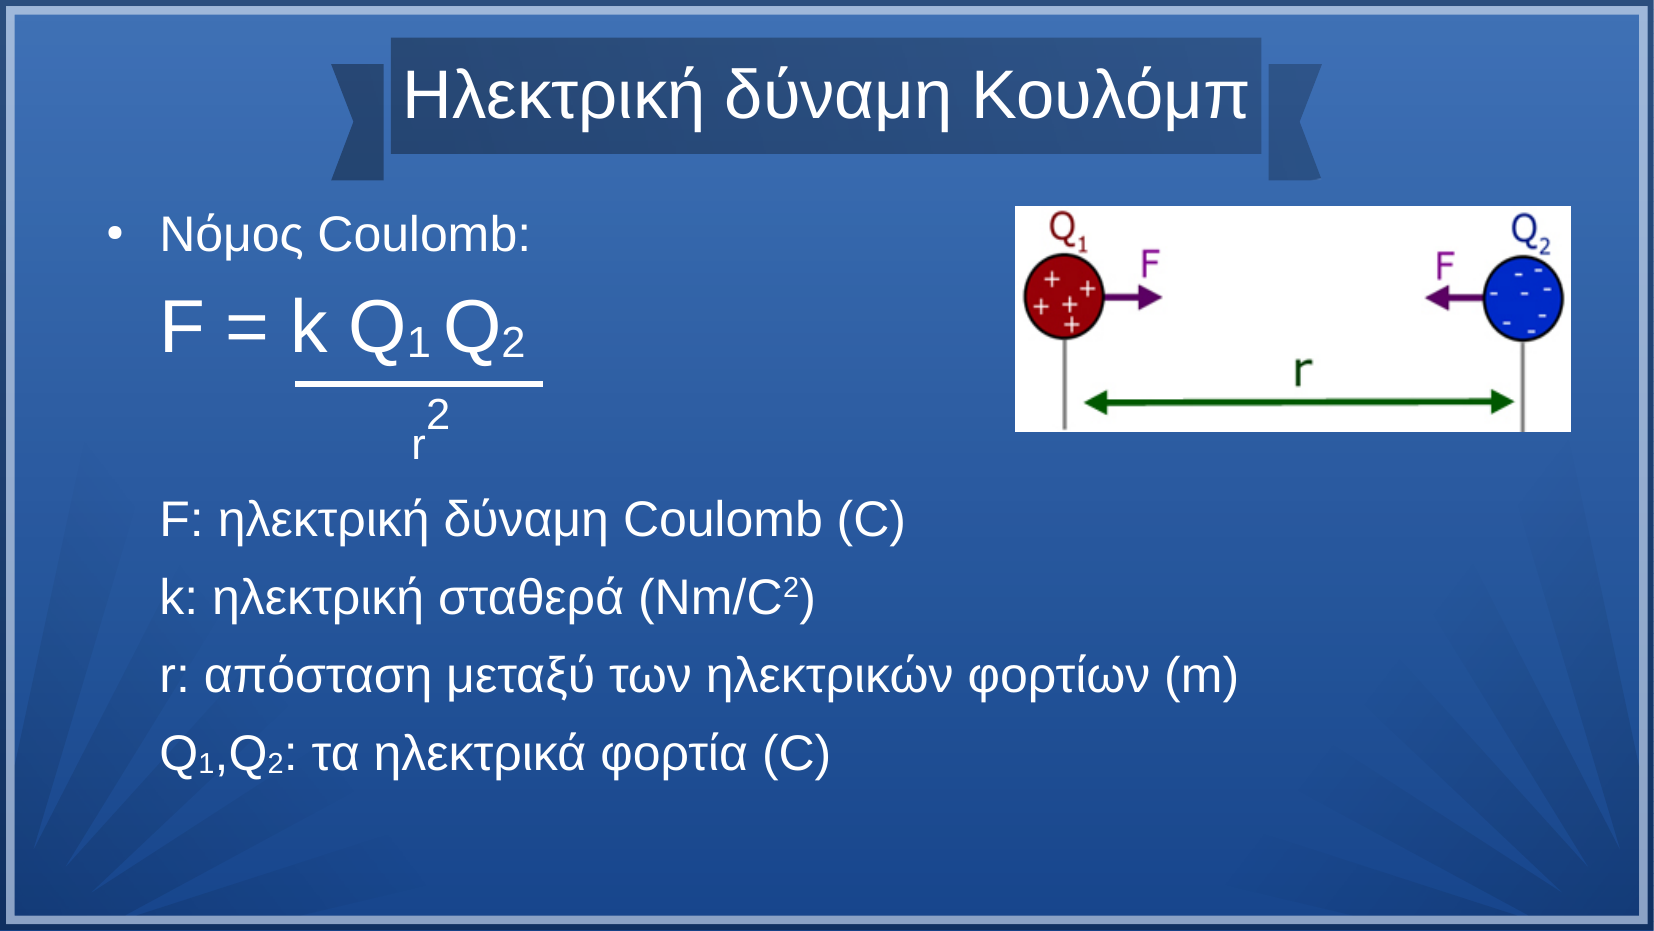

# Ηλεκτρική δύναμη Κουλόμπ
Νόμος Coulomb:
F = k Q1 Q2
 r2
F: ηλεκτρική δύναμη Coulomb (C)
k: ηλεκτρική σταθερά (Νm/C2)
r: απόσταση μεταξύ των ηλεκτρικών φορτίων (m)
Q1,Q2: τα ηλεκτρικά φορτία (C)